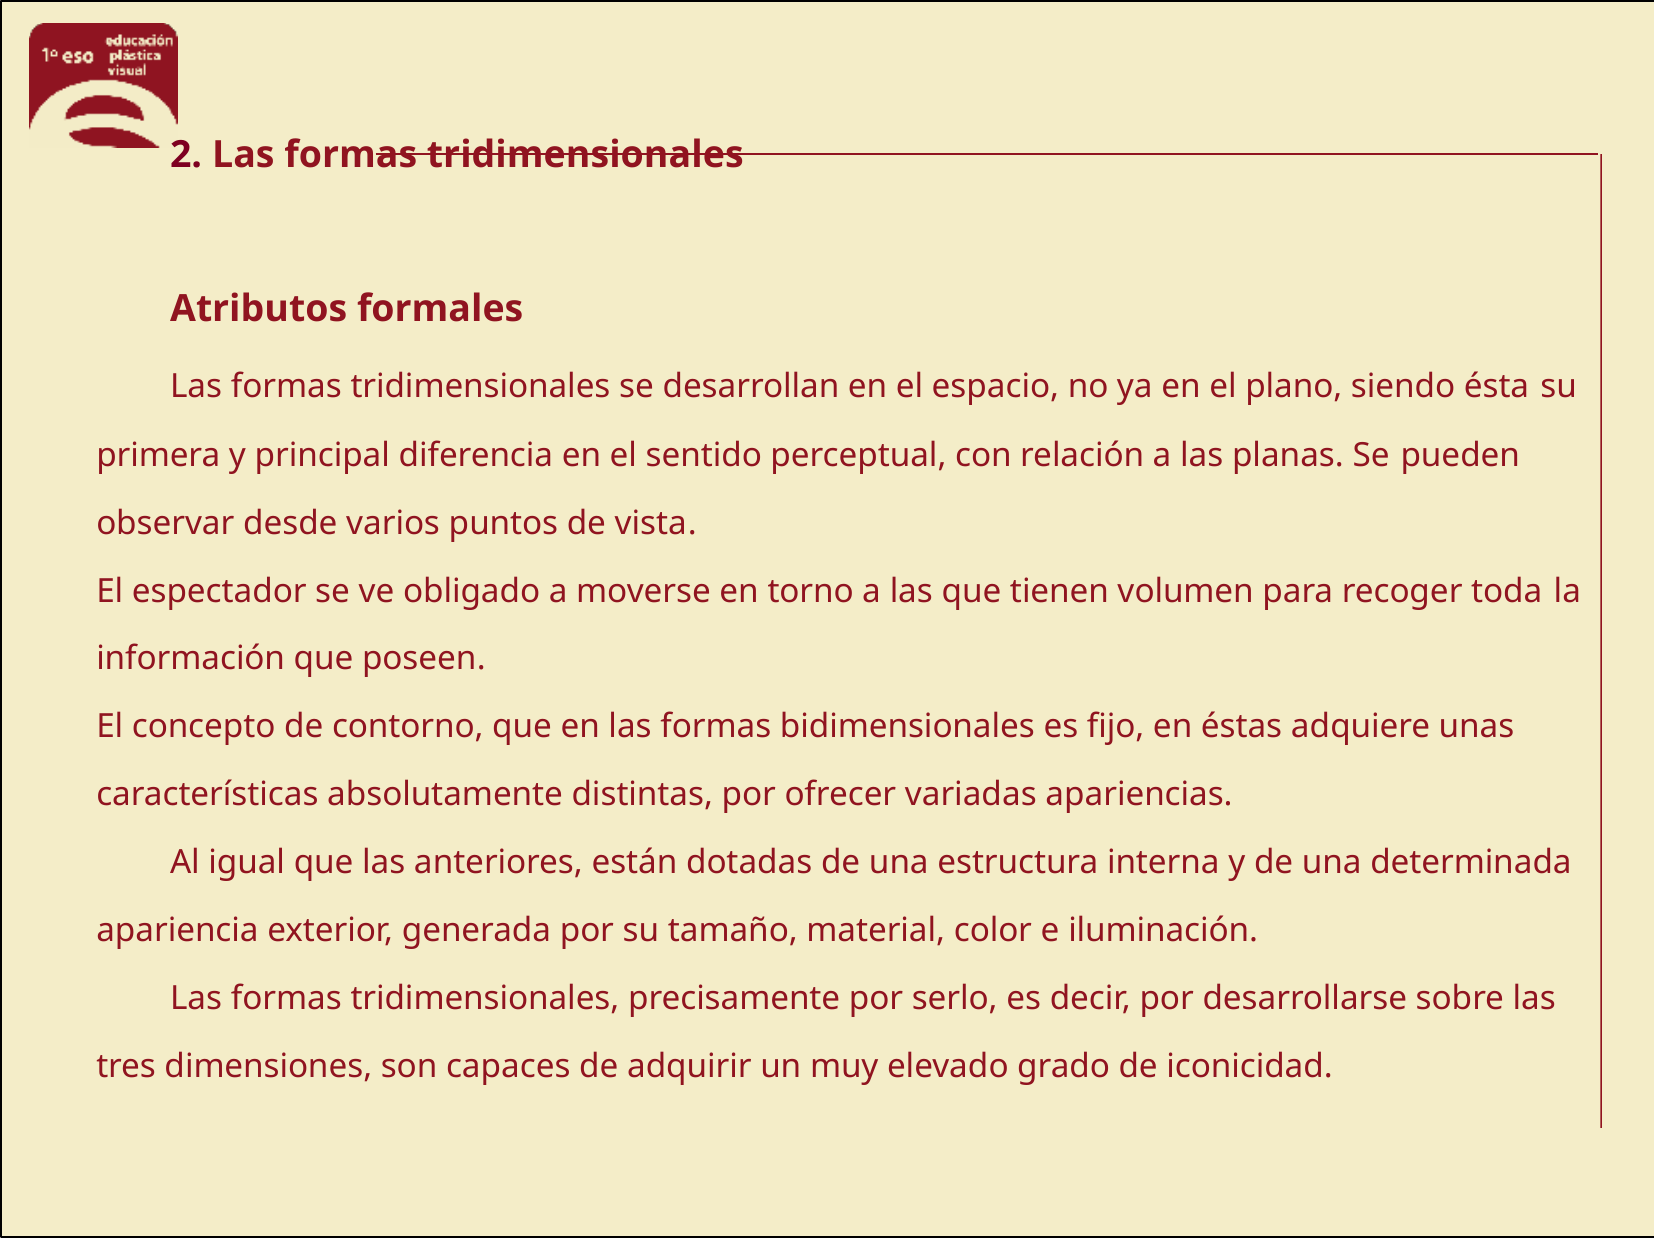

2. Las formas tridimensionales
	Atributos formales
	Las formas tridimensionales se desarrollan en el espacio, no ya en el plano, siendo ésta su primera y principal diferencia en el sentido perceptual, con relación a las planas. Se pueden observar desde varios puntos de vista.
El espectador se ve obligado a moverse en torno a las que tienen volumen para recoger toda la información que poseen.
El concepto de contorno, que en las formas bidimensionales es fijo, en éstas adquiere unas características absolutamente distintas, por ofrecer variadas apariencias.
	Al igual que las anteriores, están dotadas de una estructura interna y de una determinada apariencia exterior, generada por su tamaño, material, color e iluminación.
	Las formas tridimensionales, precisamente por serlo, es decir, por desarrollarse sobre las tres dimensiones, son capaces de adquirir un muy elevado grado de iconicidad.
#